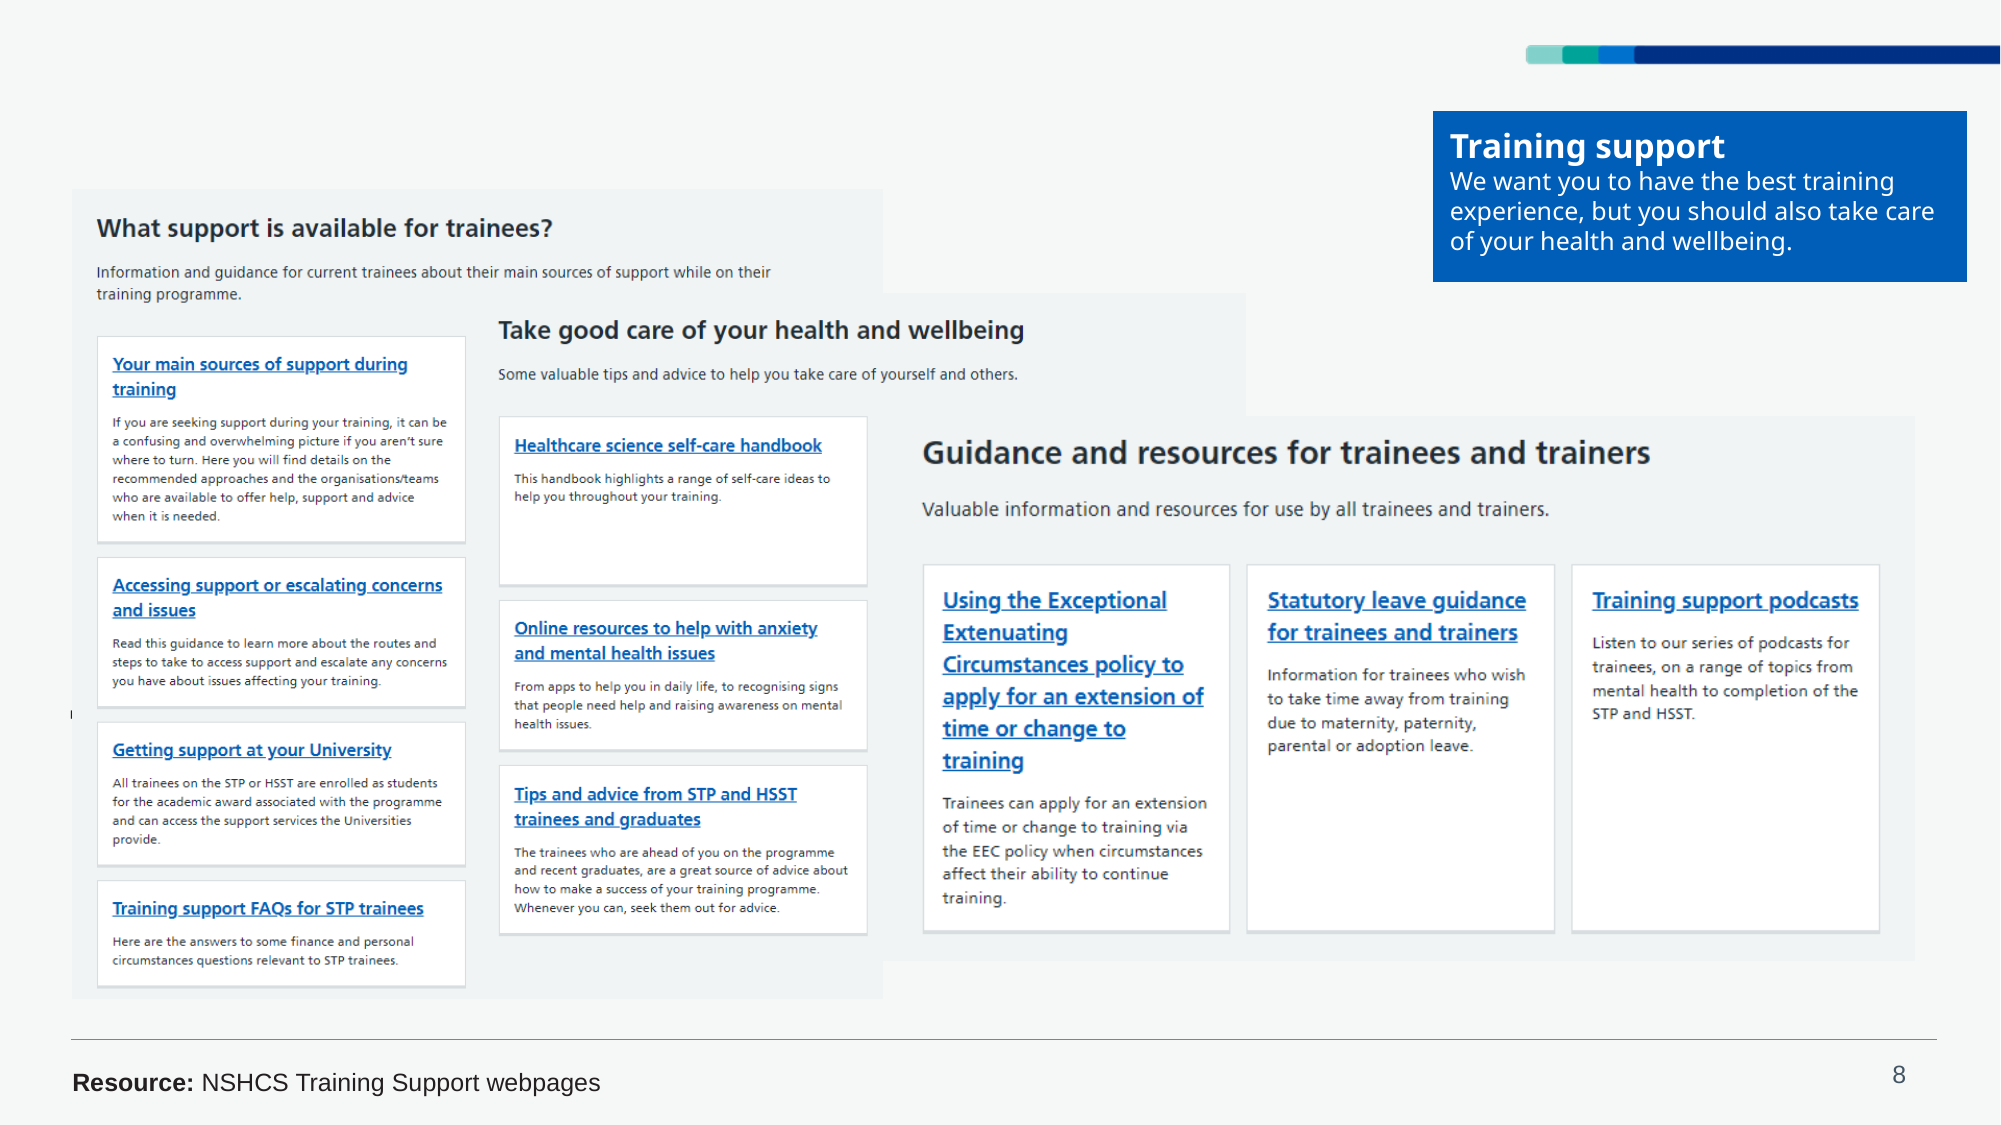

Training support
We want you to have the best training experience, but you should also take care of your health and wellbeing.
# Training support – NSHCS website
Resource: NSHCS Training Support webpages